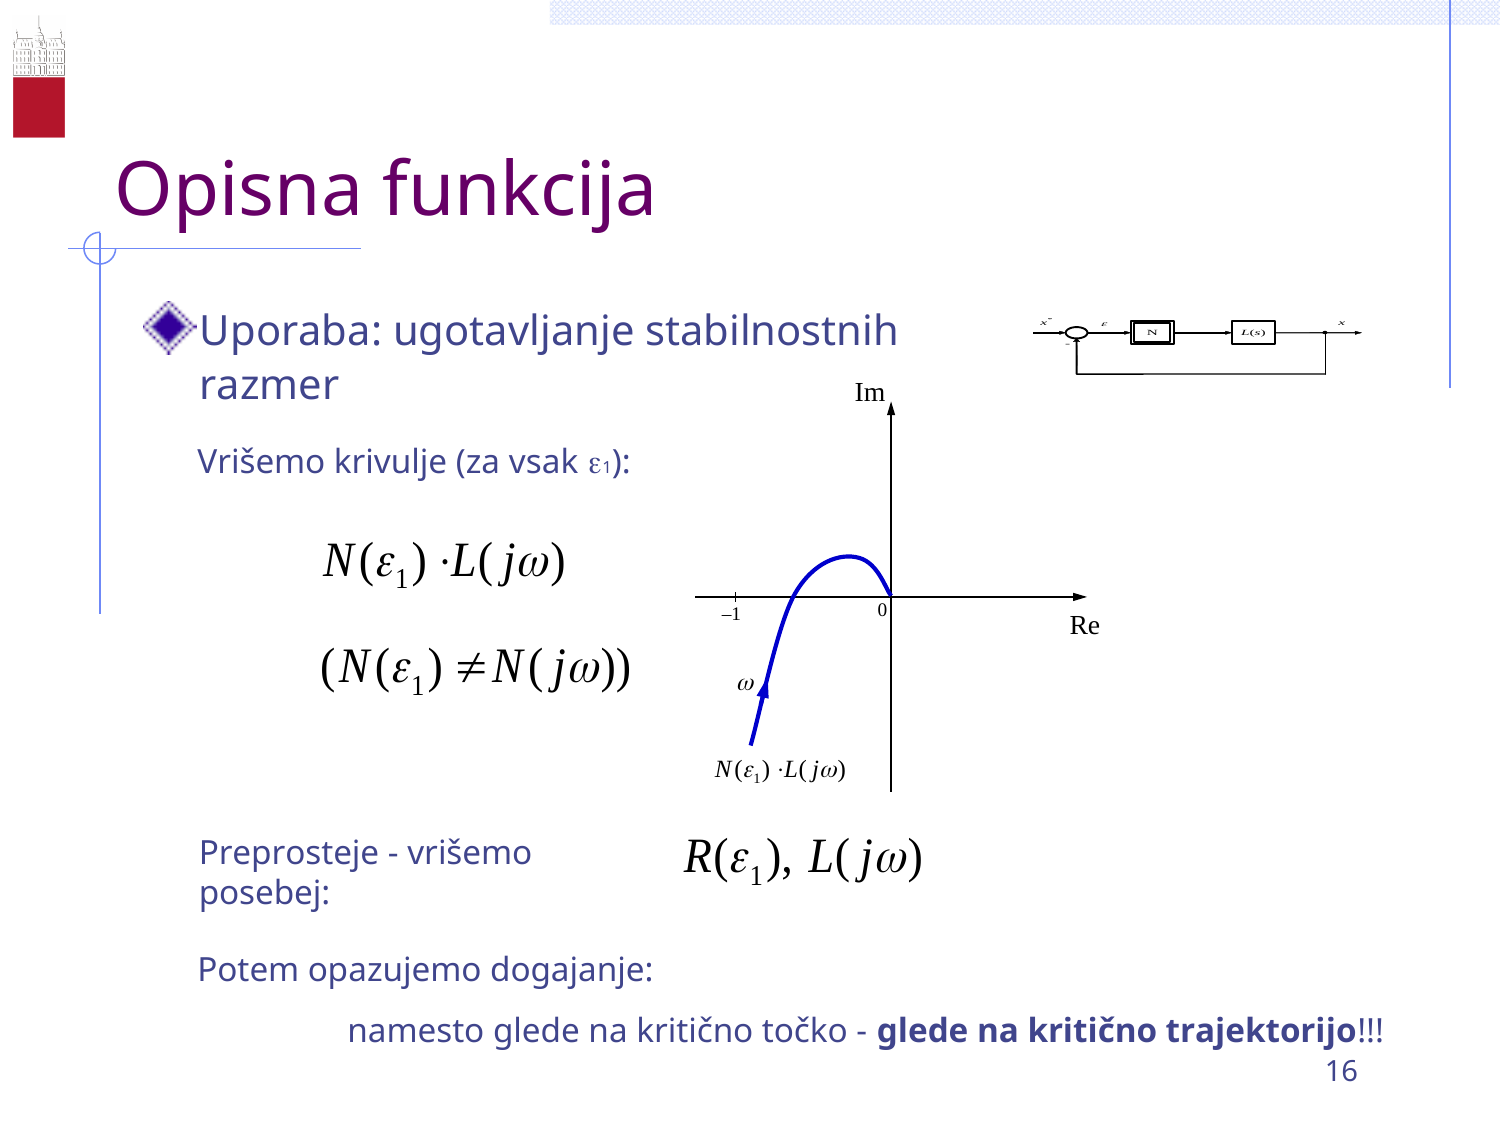

Opisna funkcija
# Uporaba: ugotavljanje stabilnostnih razmer
Vrišemo krivulje (za vsak 1):
Preprosteje - vrišemo posebej:
Potem opazujemo dogajanje:
	namesto glede na kritično točko - glede na kritično trajektorijo!!!